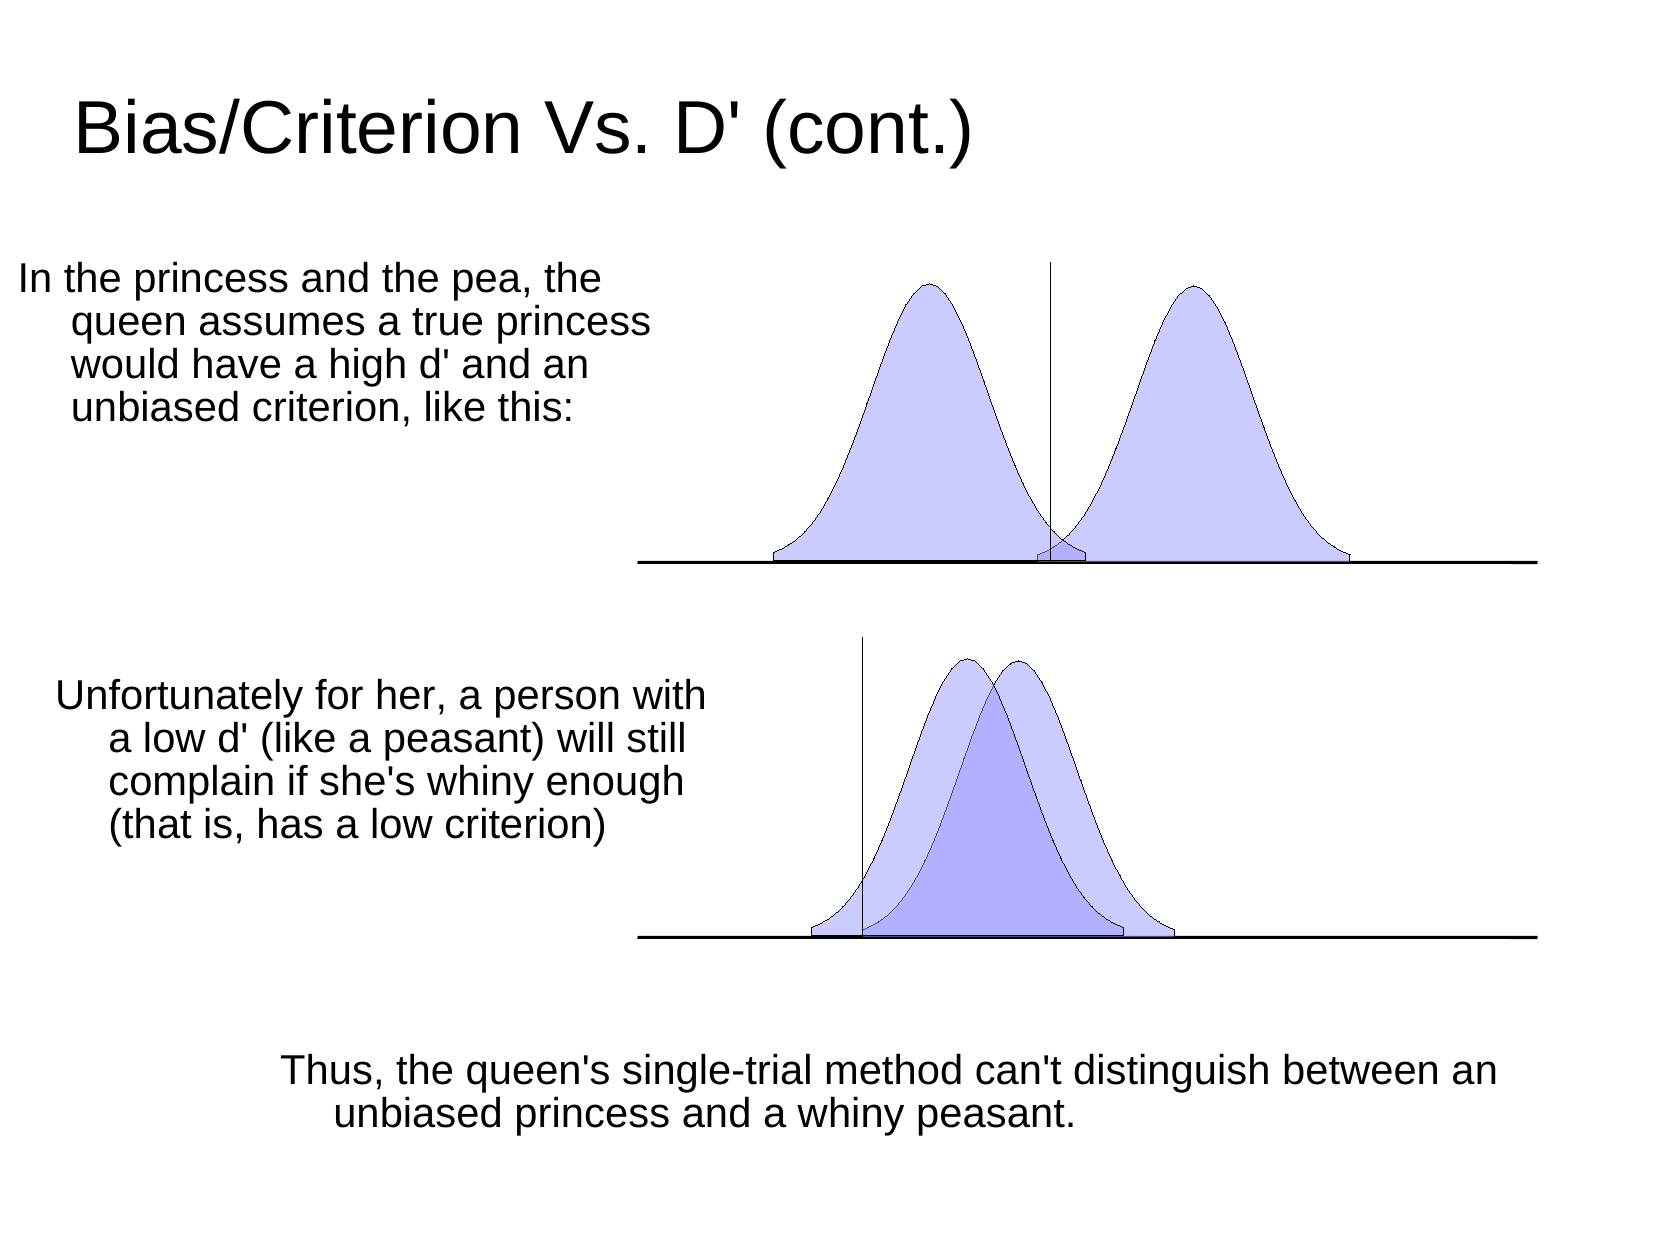

Bias/Criterion Vs. D' (cont.)
# In the princess and the pea, the queen assumes a true princess would have a high d' and an unbiased criterion, like this:
Unfortunately for her, a person with a low d' (like a peasant) will still complain if she's whiny enough (that is, has a low criterion)
Thus, the queen's single-trial method can't distinguish between an unbiased princess and a whiny peasant.